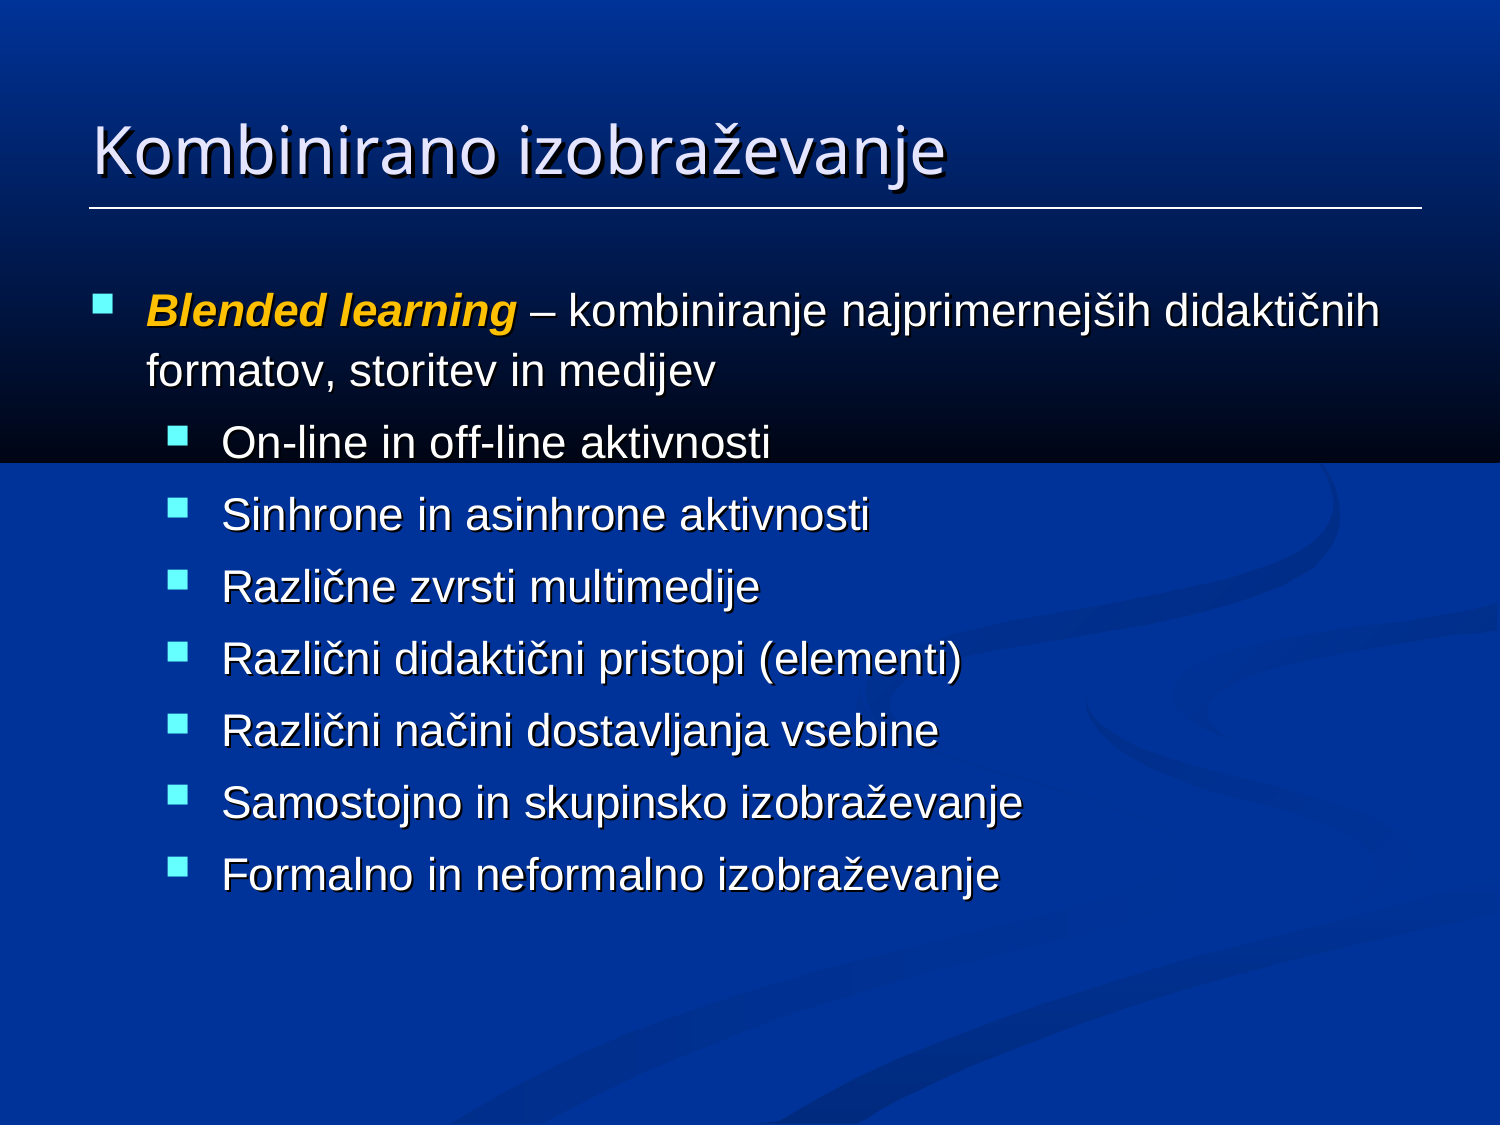

Kombinirano izobraževanje
Blended learning – kombiniranje najprimernejših didaktičnih formatov, storitev in medijev
On-line in off-line aktivnosti
Sinhrone in asinhrone aktivnosti
Različne zvrsti multimedije
Različni didaktični pristopi (elementi)
Različni načini dostavljanja vsebine
Samostojno in skupinsko izobraževanje
Formalno in neformalno izobraževanje